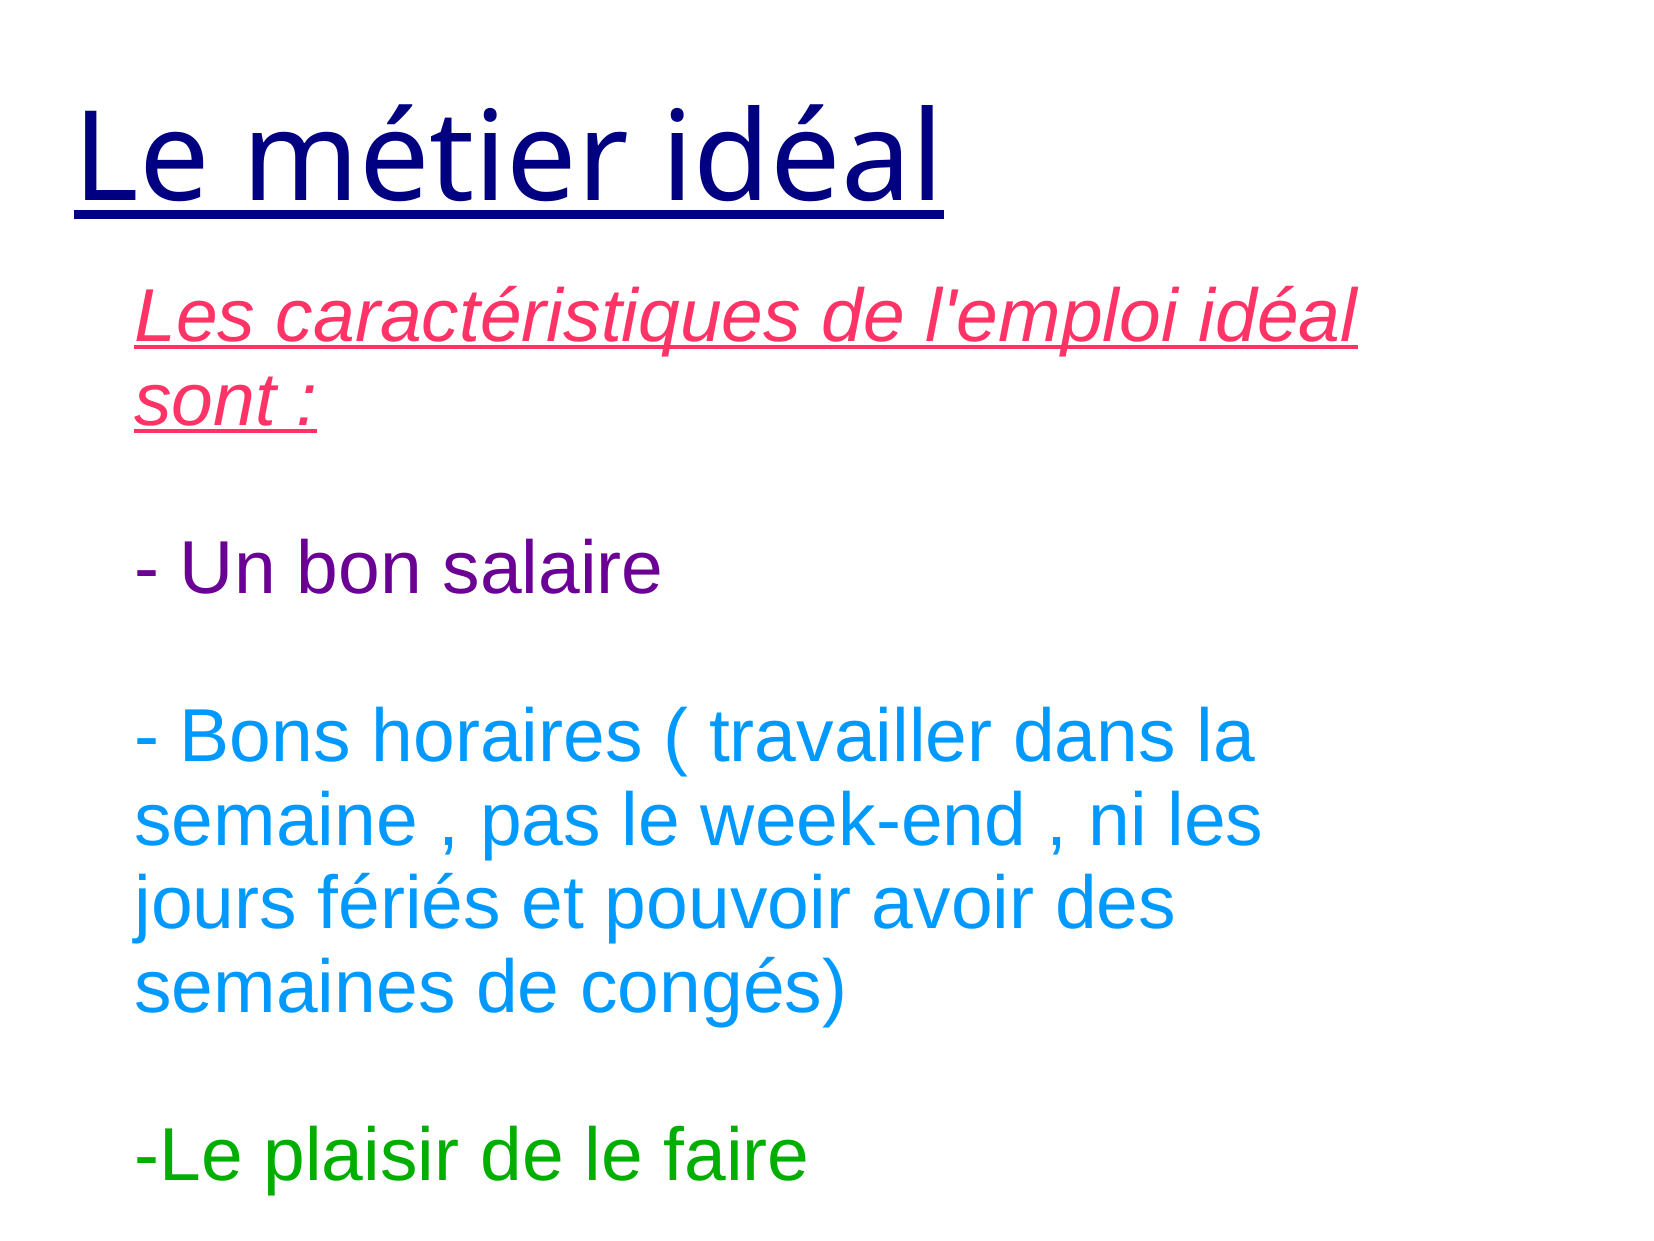

Le métier idéal
Les caractéristiques de l'emploi idéal sont :
- Un bon salaire
- Bons horaires ( travailler dans la semaine , pas le week-end , ni les jours fériés et pouvoir avoir des semaines de congés)
-Le plaisir de le faire